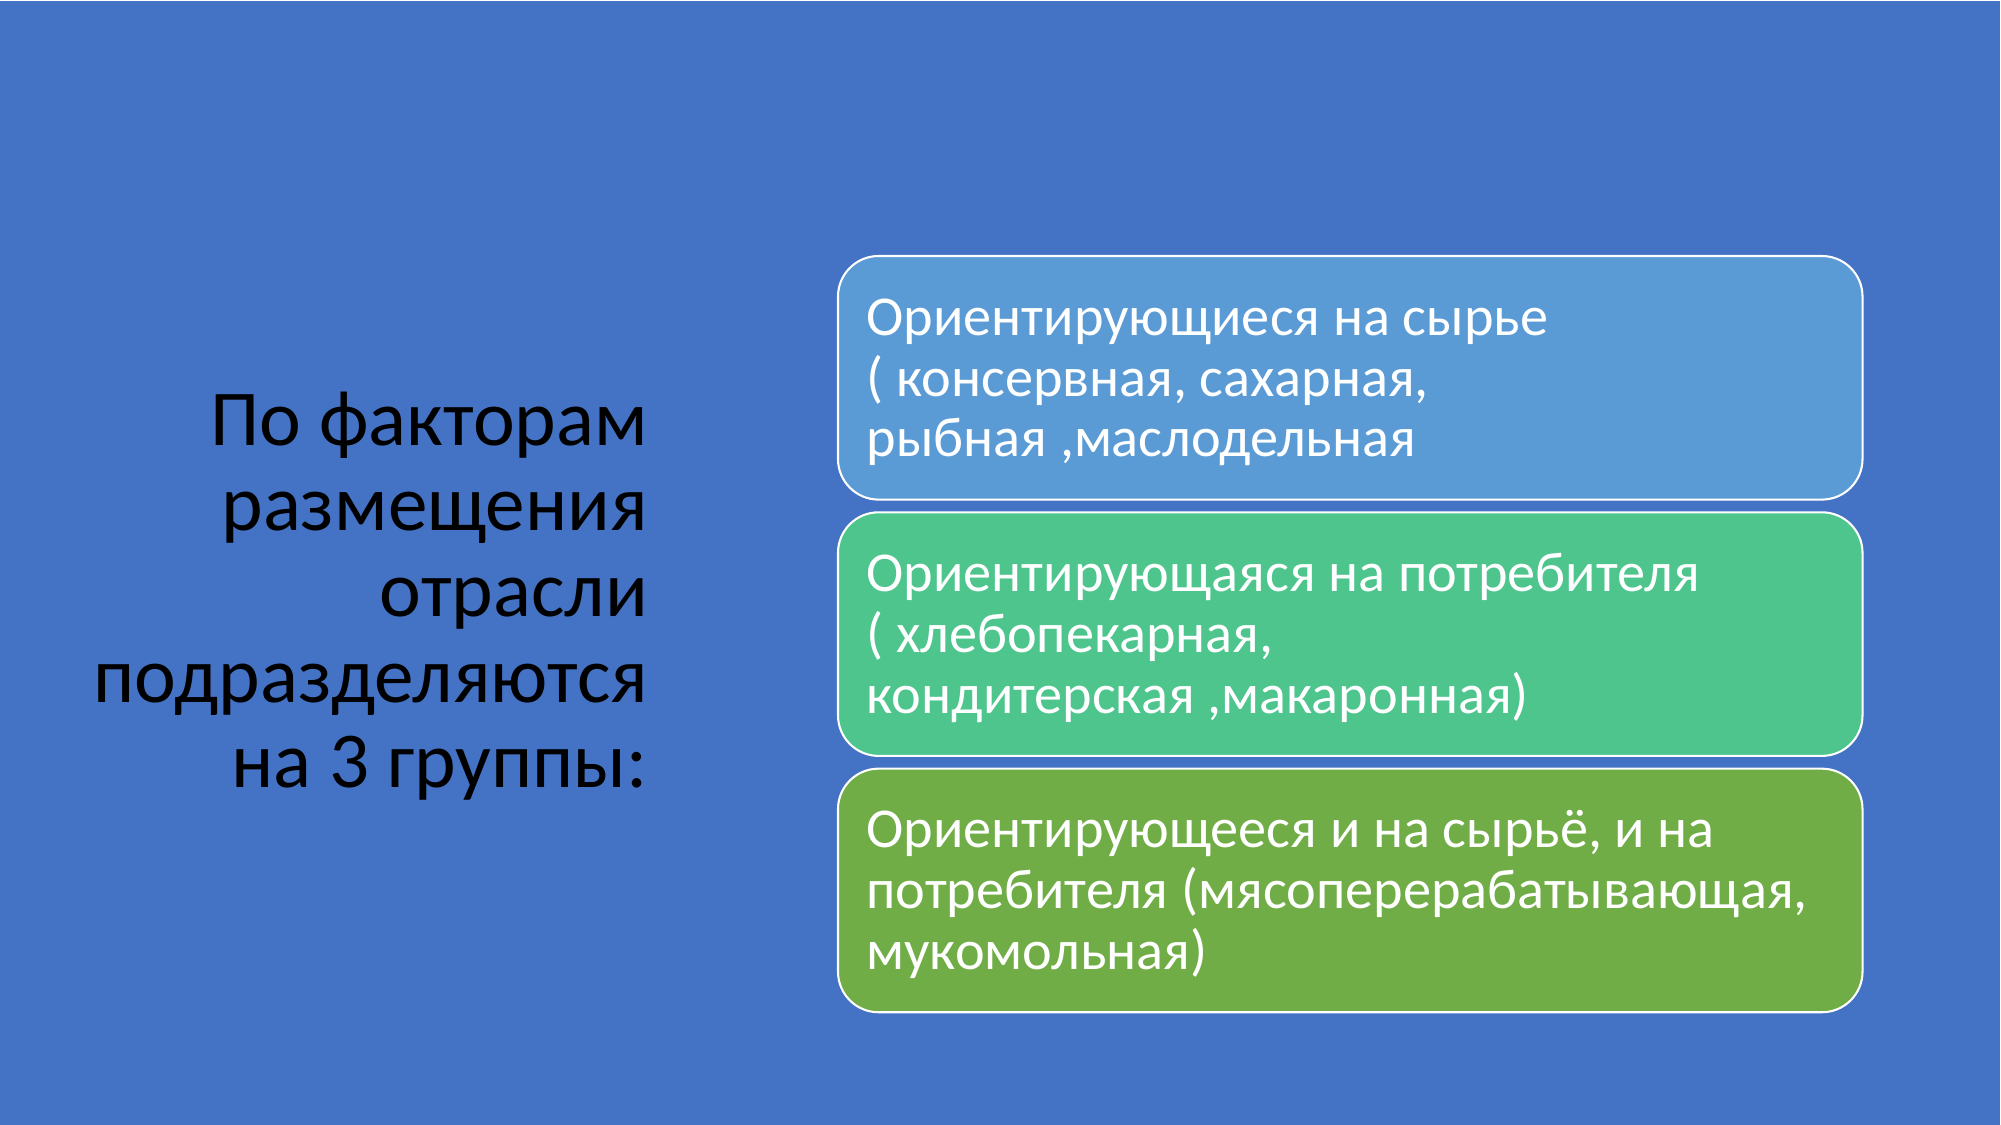

# По факторам размещения отрасли подразделяются на 3 группы:
Ориентирующиеся на сырье ( консервная, сахарная, рыбная ,маслодельная
Ориентирующаяся на потребителя ( хлебопекарная, кондитерская ,макаронная)
Ориентирующееся и на сырьё, и на потребителя (мясоперерабатывающая, мукомольная)